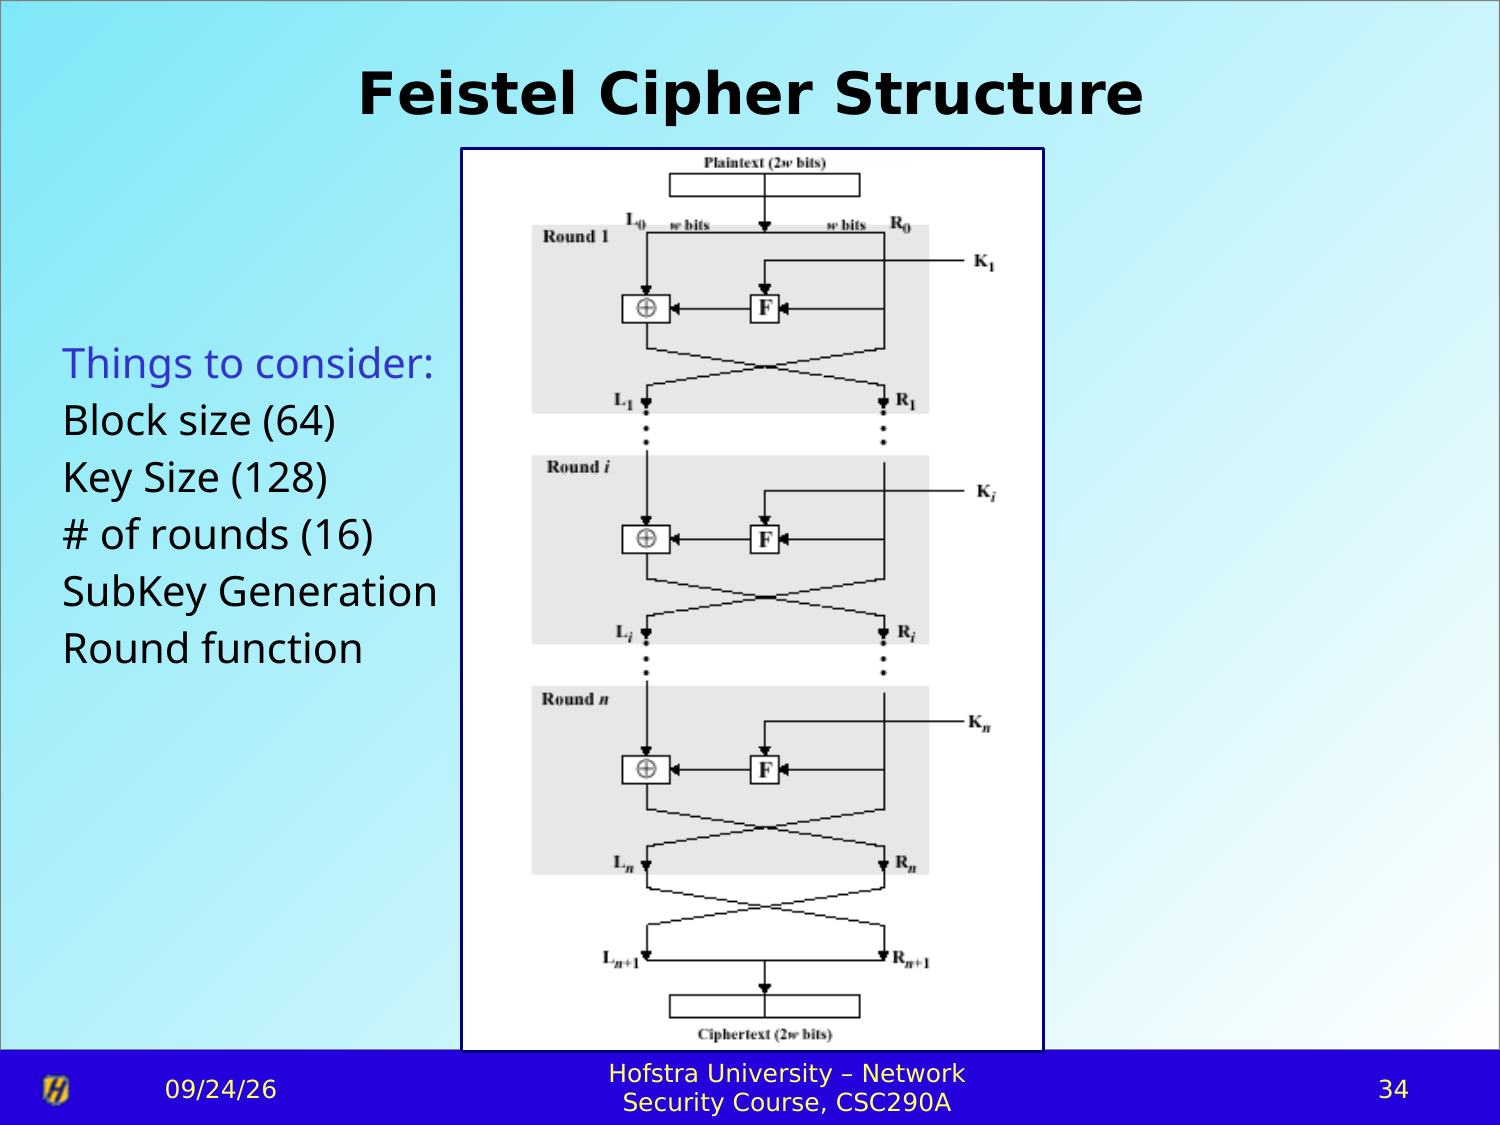

# Feistel Cipher Structure
Things to consider:
Block size (64)
Key Size (128)
# of rounds (16)
SubKey Generation
Round function
34